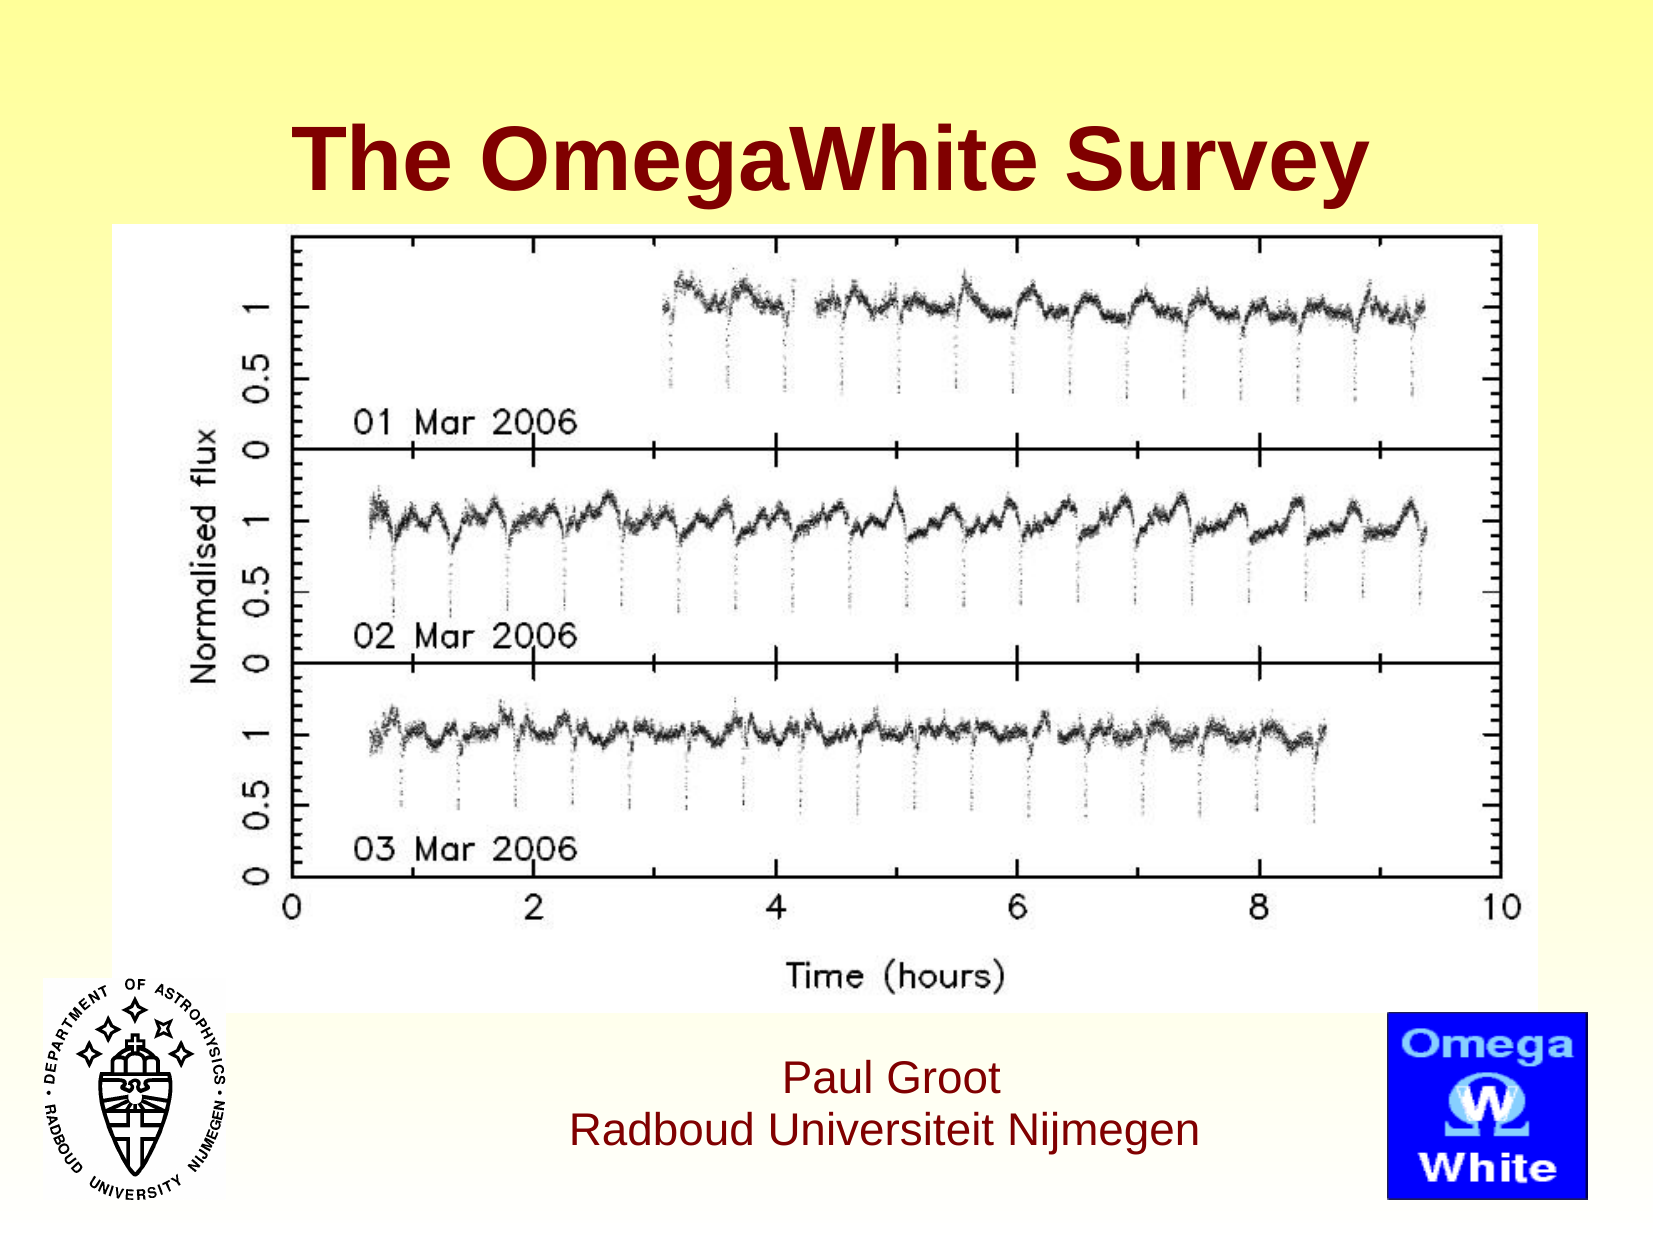

# The OmegaWhite Survey
Paul Groot
Radboud Universiteit Nijmegen